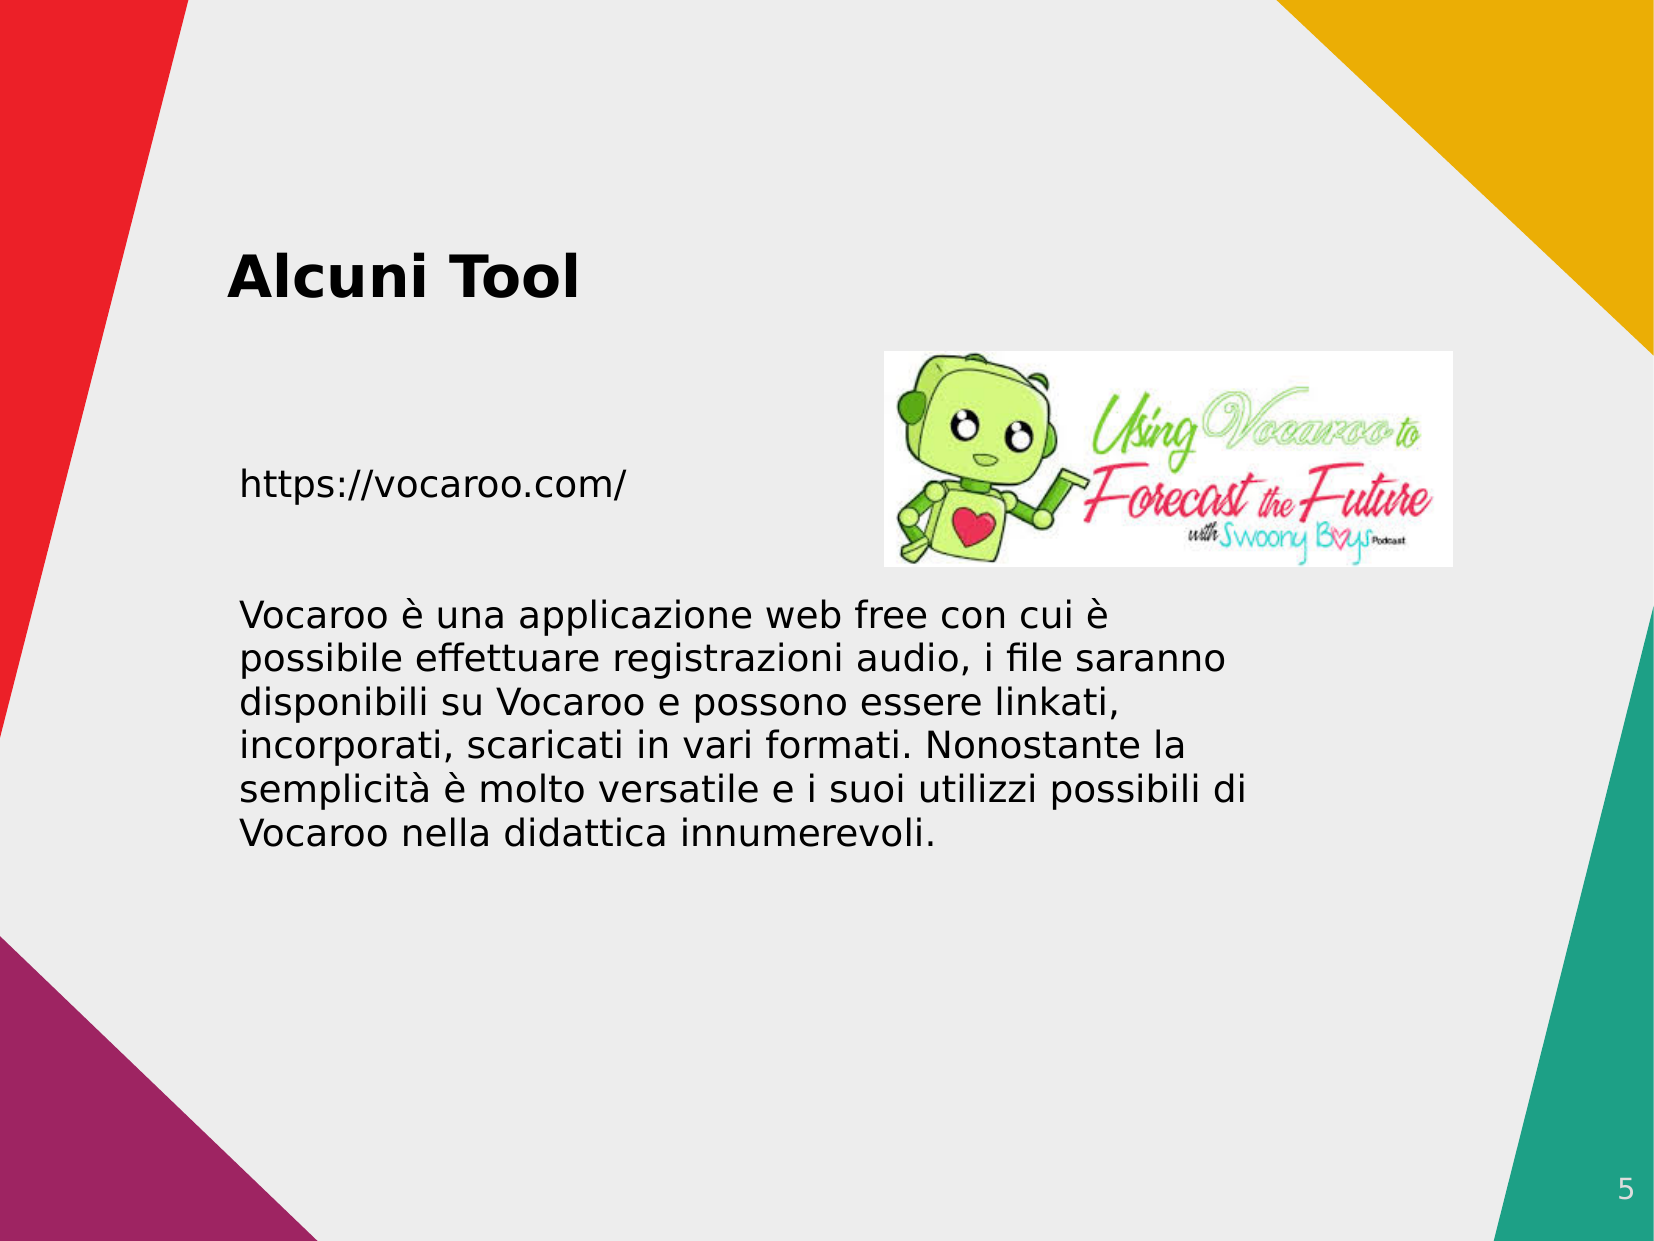

Alcuni Tool
https://vocaroo.com/
Vocaroo è una applicazione web free con cui è possibile effettuare registrazioni audio, i file saranno disponibili su Vocaroo e possono essere linkati, incorporati, scaricati in vari formati. Nonostante la semplicità è molto versatile e i suoi utilizzi possibili di Vocaroo nella didattica innumerevoli.
5